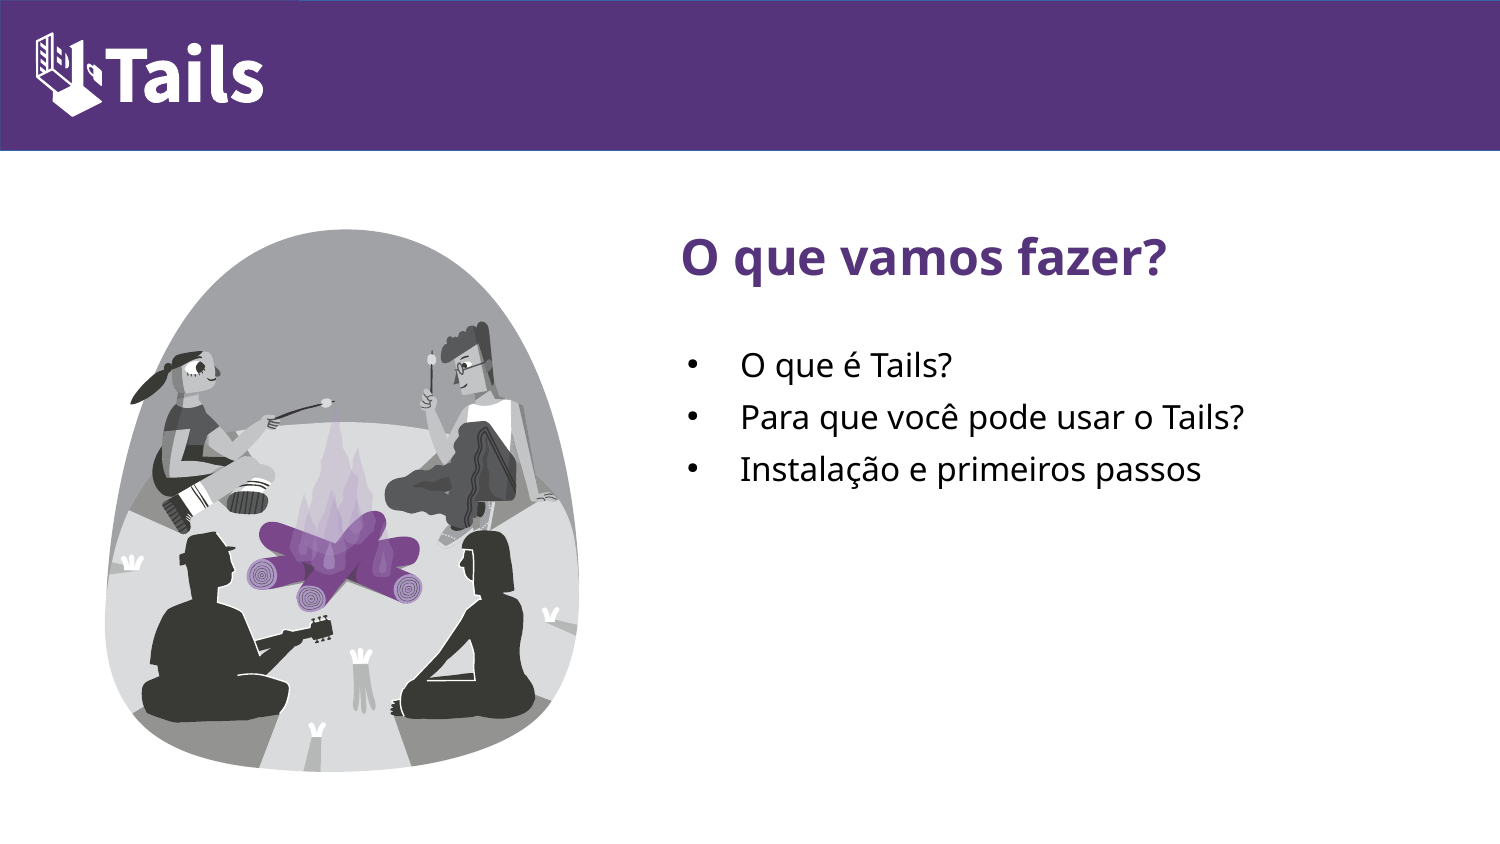

O que vamos fazer?
# O que é Tails?
Para que você pode usar o Tails?
Instalação e primeiros passos